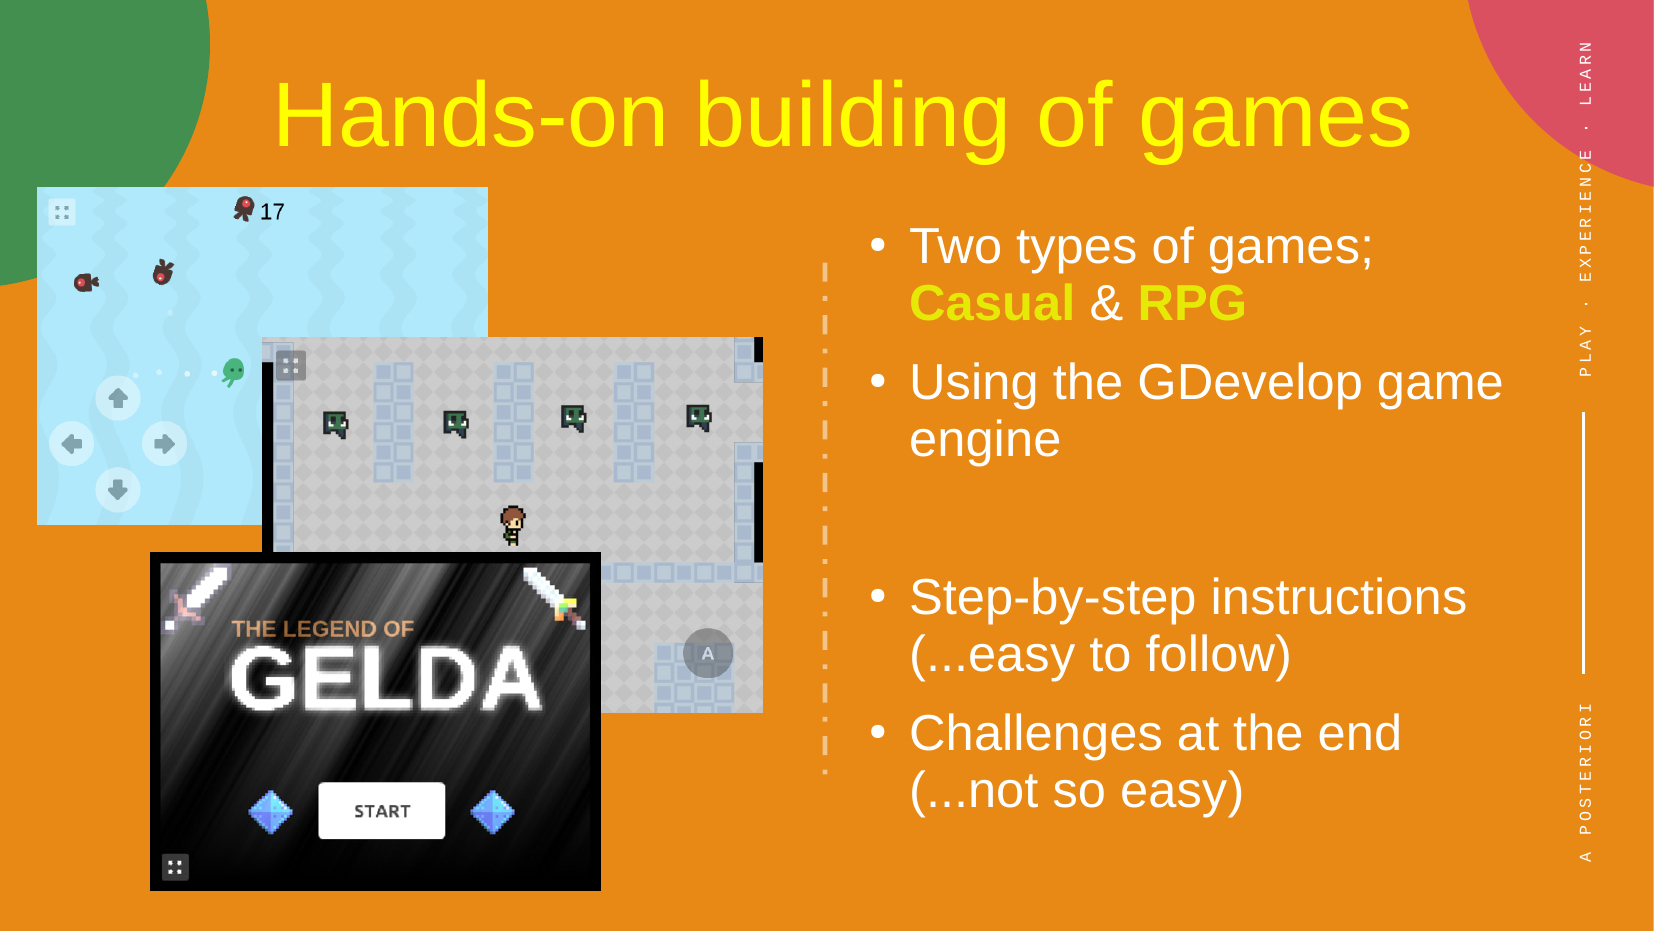

# Hands-on building of games
Two types of games; Casual & RPG
Using the GDevelop game engine
Step-by-step instructions (...easy to follow)
Challenges at the end (...not so easy)